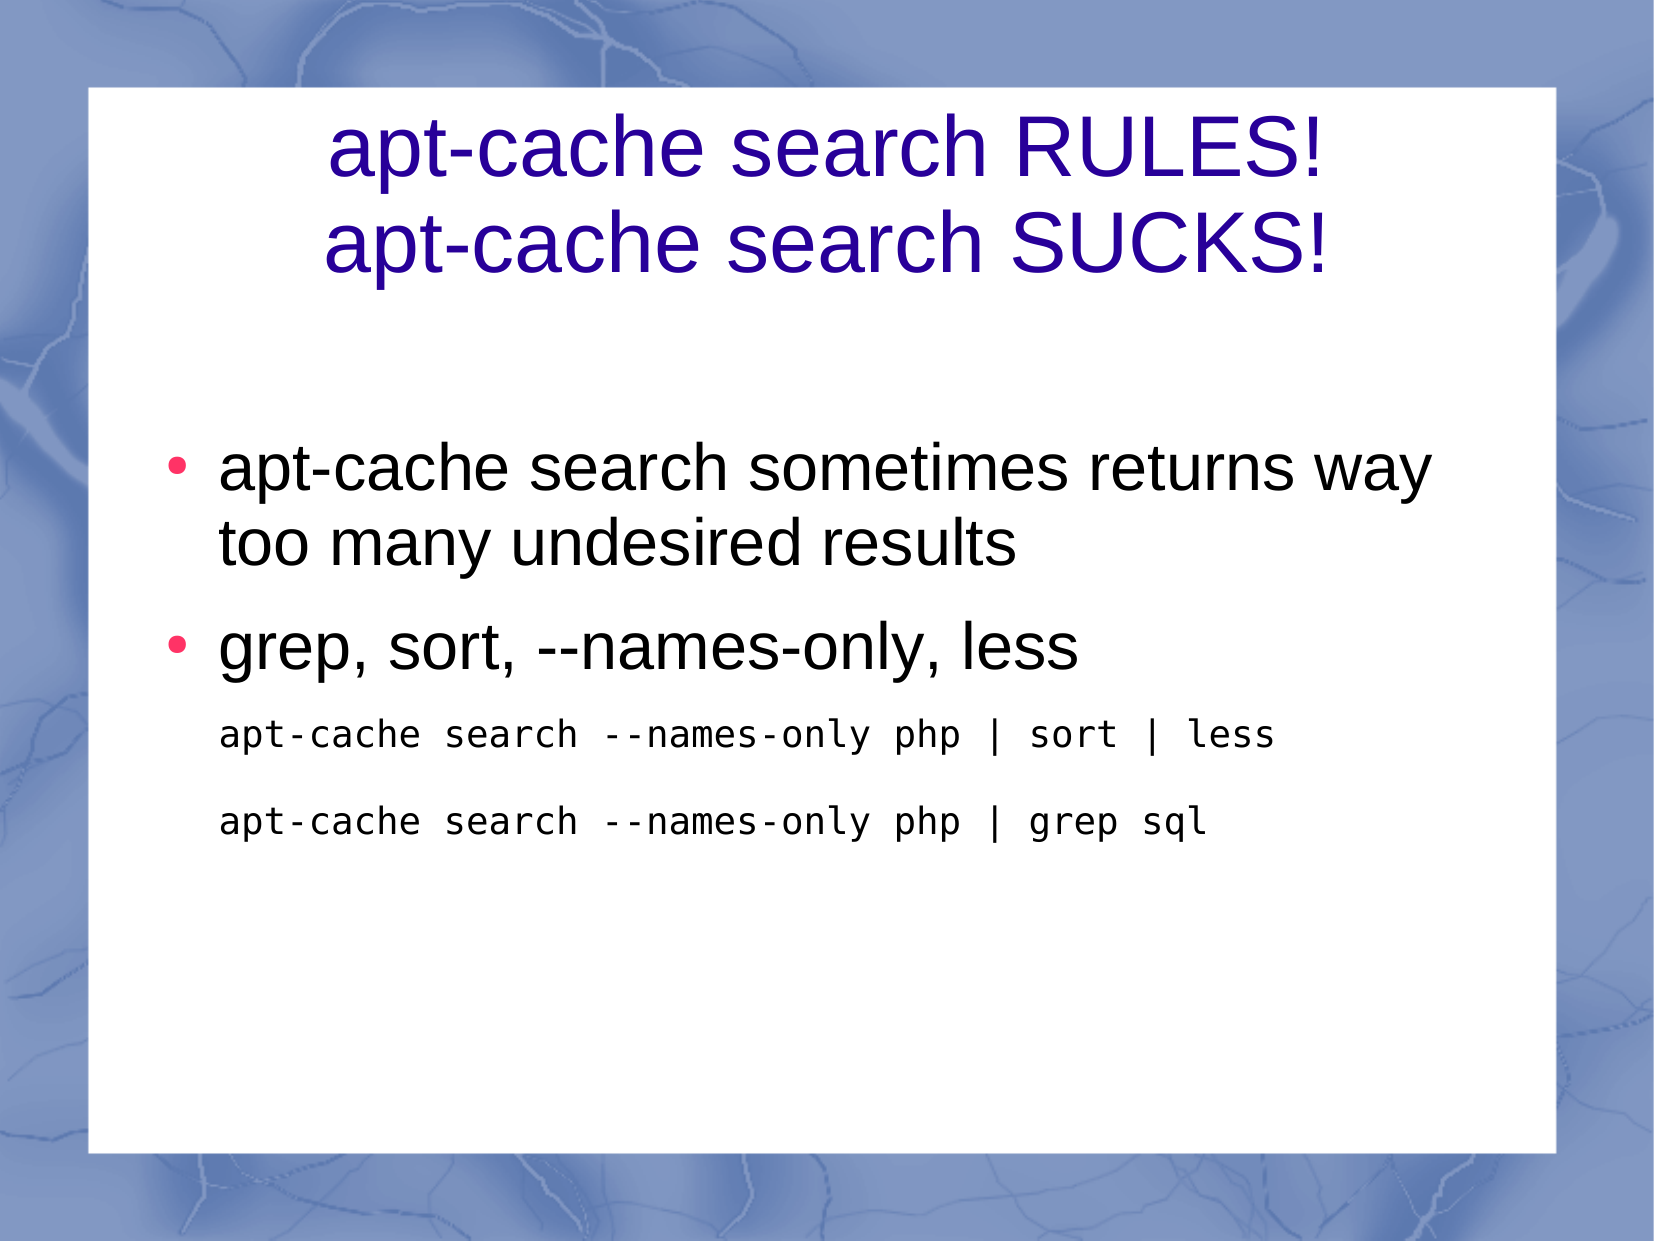

# apt-cache search RULES! apt-cache search SUCKS!
apt-cache search sometimes returns way too many undesired results
grep, sort, --names-only, less
apt-cache search --names-only php | sort | less
apt-cache search --names-only php | grep sql